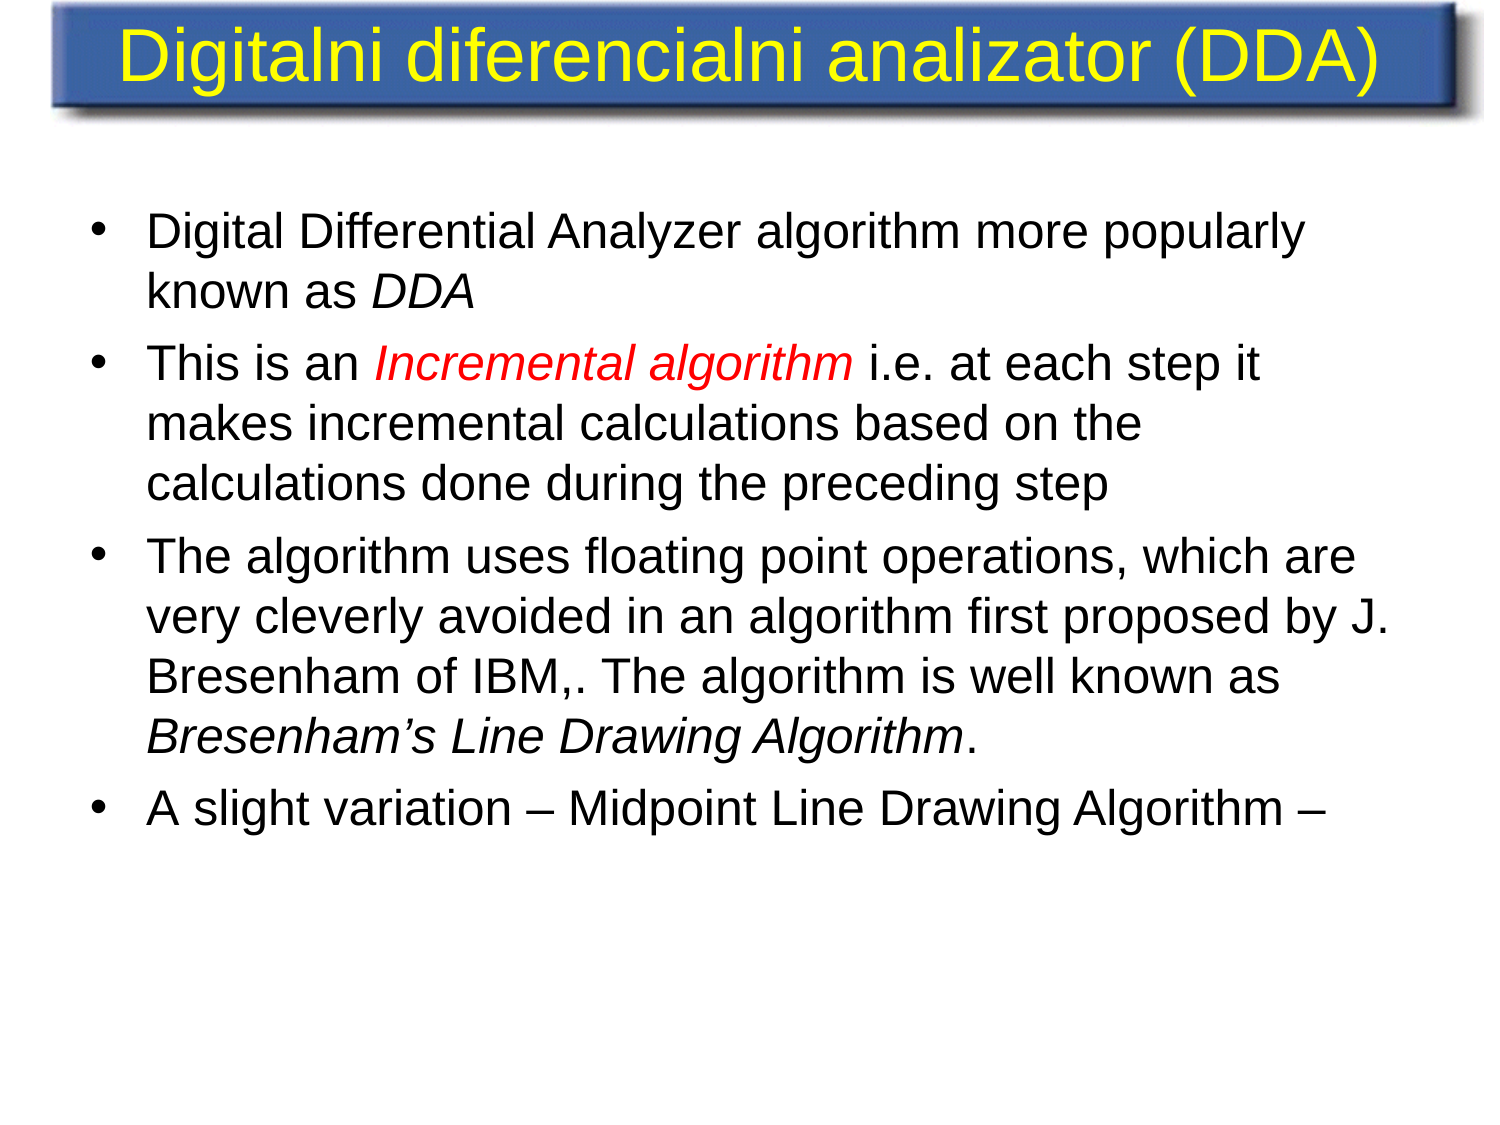

# Digitalni diferencialni analizator (DDA)
Digital Differential Analyzer algorithm more popularly known as DDA
This is an Incremental algorithm i.e. at each step it makes incremental calculations based on the calculations done during the preceding step
The algorithm uses floating point operations, which are very cleverly avoided in an algorithm first proposed by J. Bresenham of IBM,. The algorithm is well known as Bresenham’s Line Drawing Algorithm.
A slight variation – Midpoint Line Drawing Algorithm –